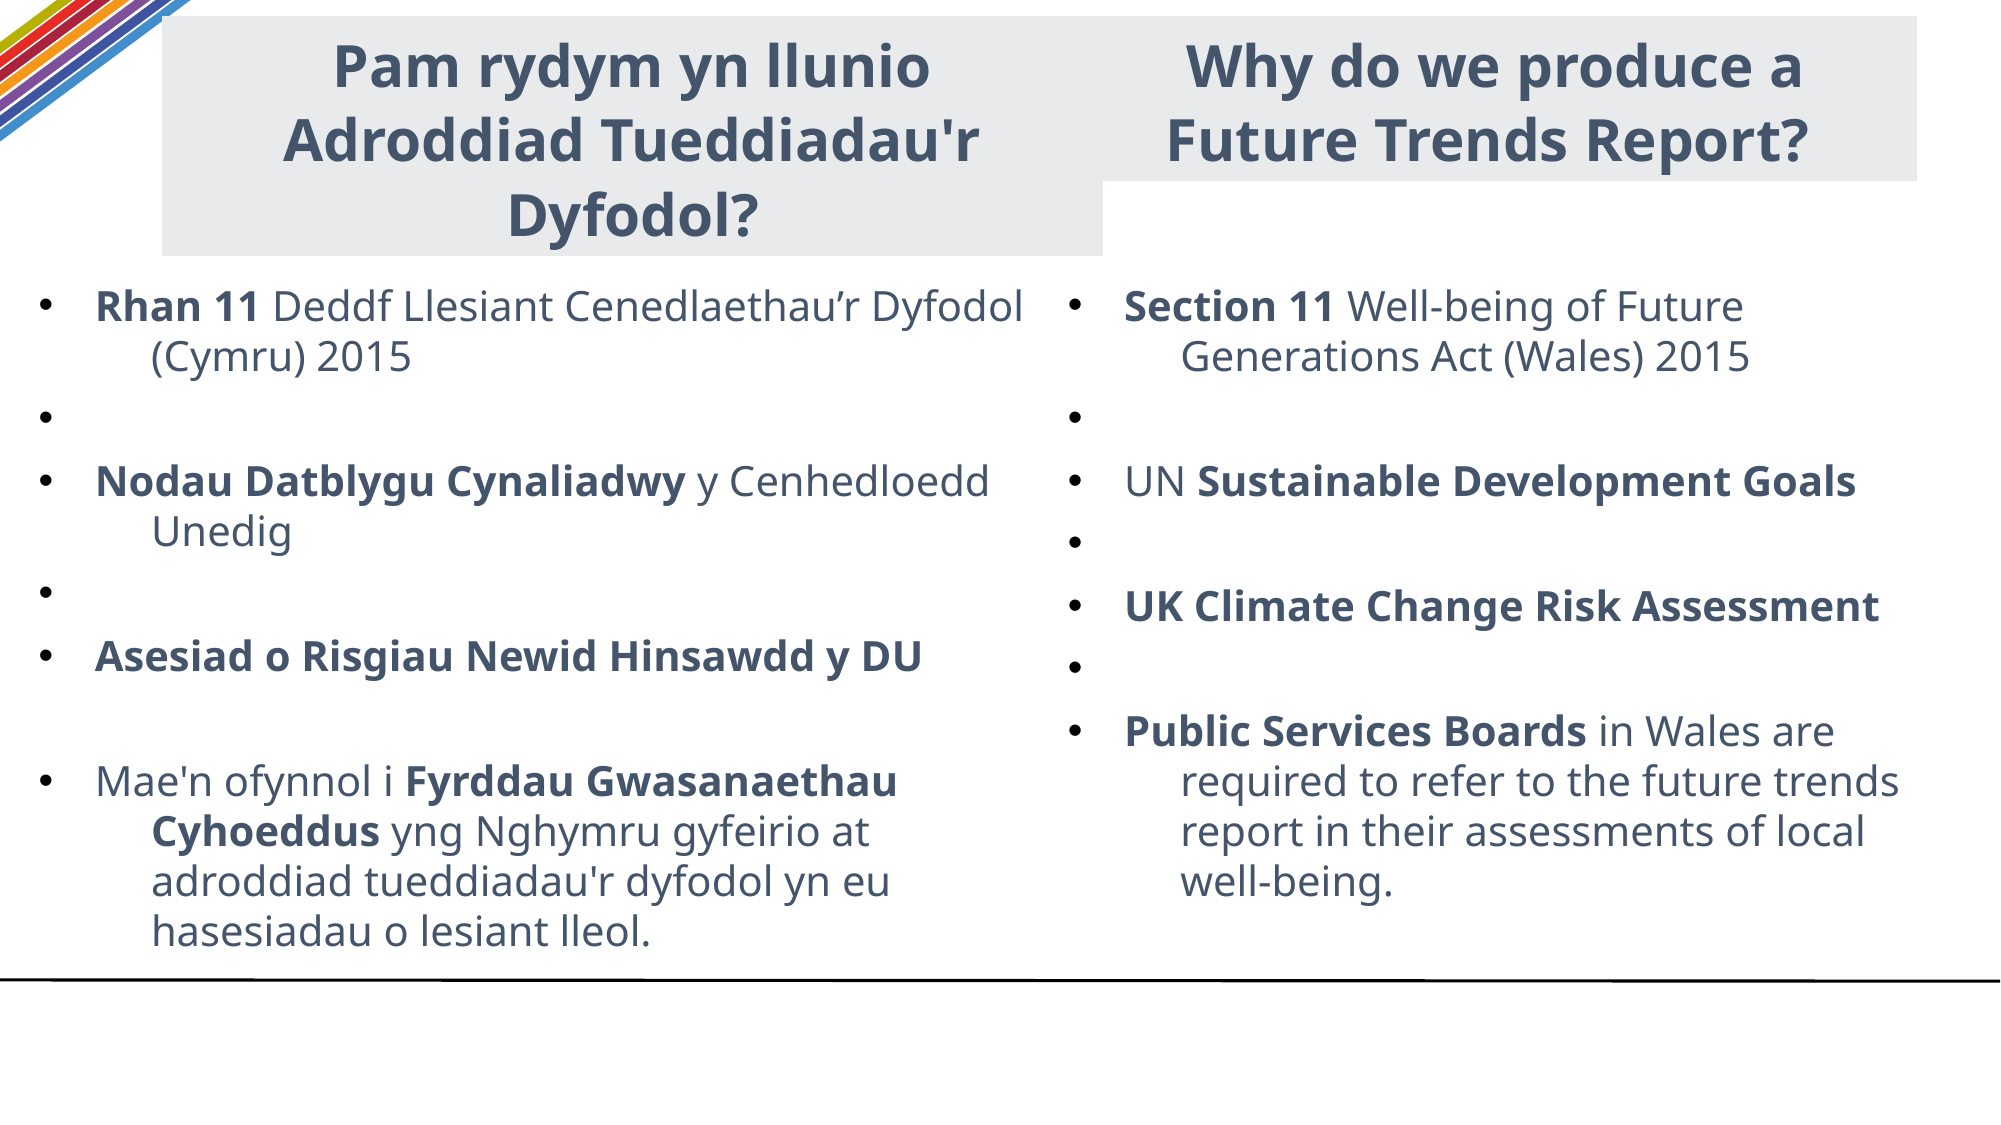

Pam rydym yn llunio Adroddiad Tueddiadau'r Dyfodol?
Why do we produce a Future Trends Report?
Rhan 11 Deddf Llesiant Cenedlaethau’r Dyfodol (Cymru) 2015
Nodau Datblygu Cynaliadwy y Cenhedloedd Unedig
Asesiad o Risgiau Newid Hinsawdd y DU
Mae'n ofynnol i Fyrddau Gwasanaethau Cyhoeddus yng Nghymru gyfeirio at adroddiad tueddiadau'r dyfodol yn eu hasesiadau o lesiant lleol.
Section 11 Well-being of Future Generations Act (Wales) 2015
UN Sustainable Development Goals
UK Climate Change Risk Assessment
Public Services Boards in Wales are required to refer to the future trends report in their assessments of local well-being.